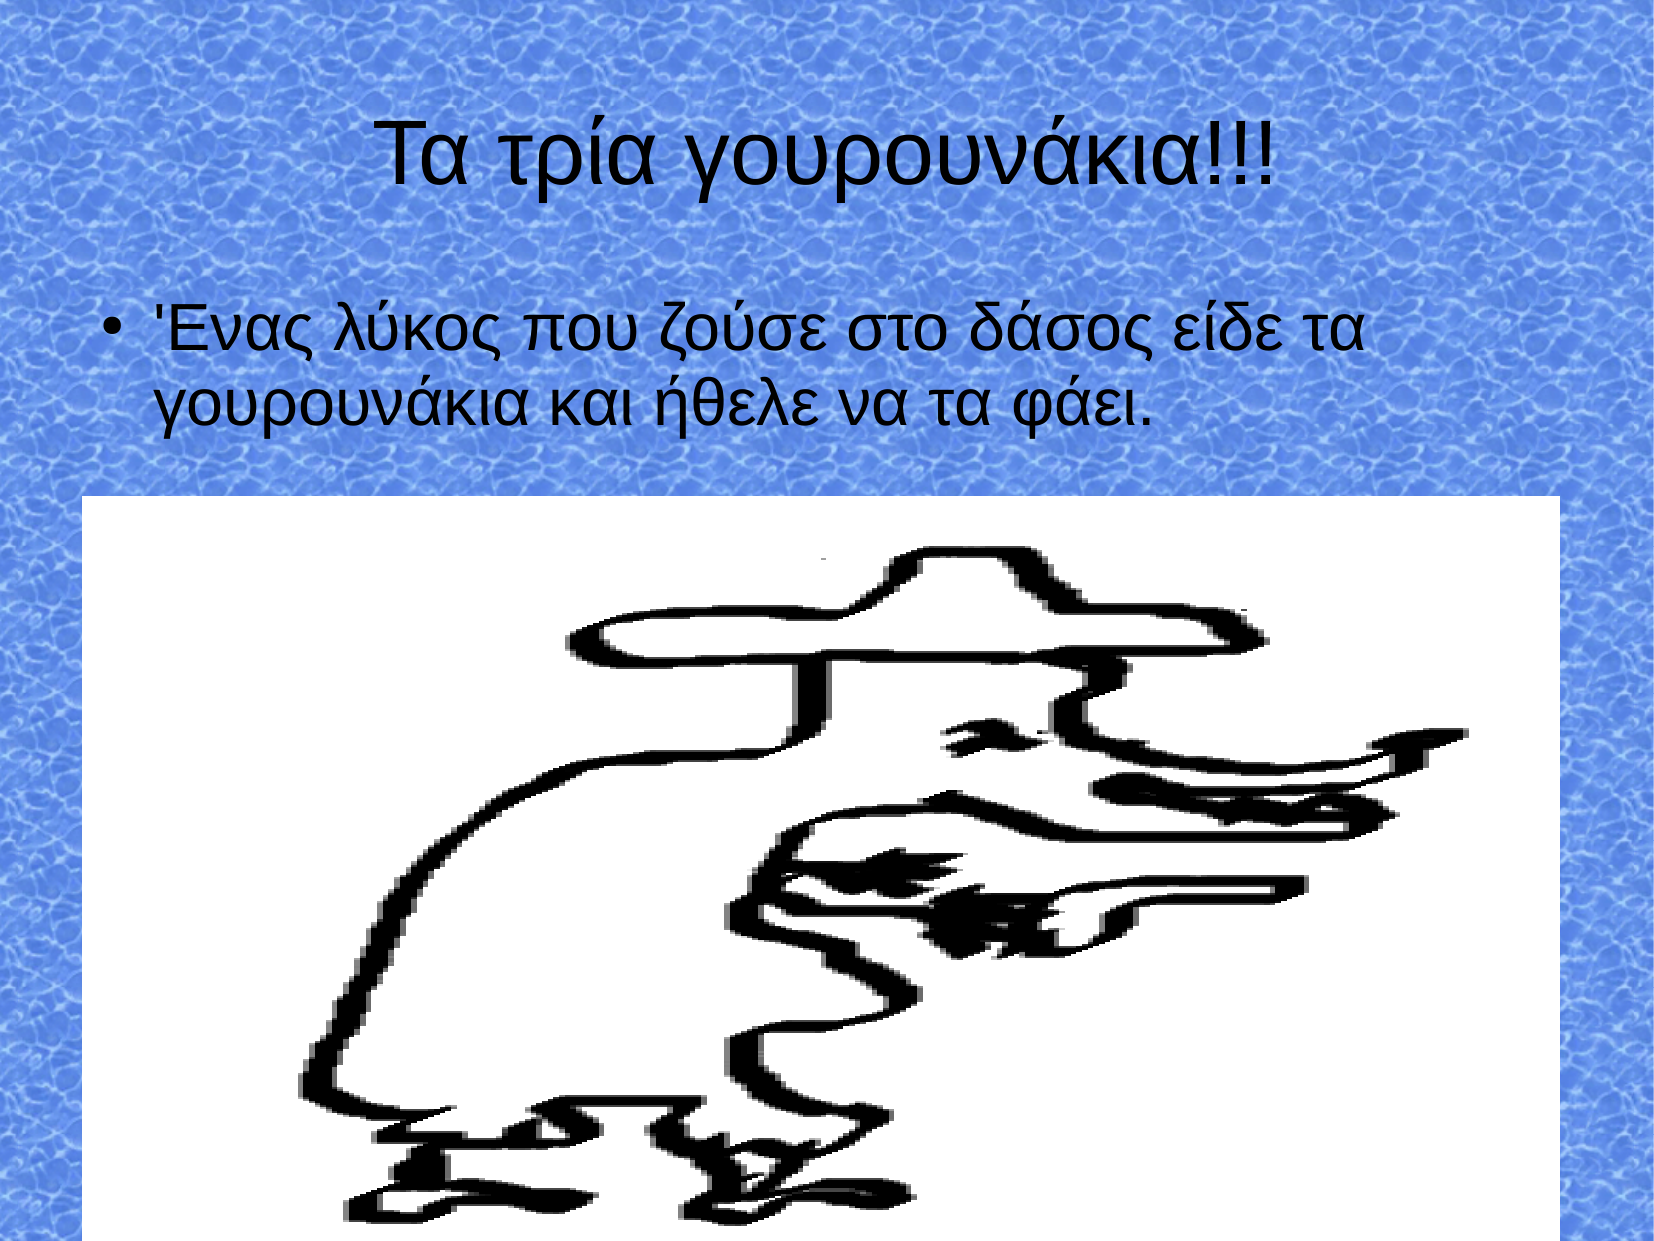

# Τα τρία γουρουνάκια!!!
'Ενας λύκος που ζούσε στο δάσος είδε τα γουρουνάκια και ήθελε να τα φάει.